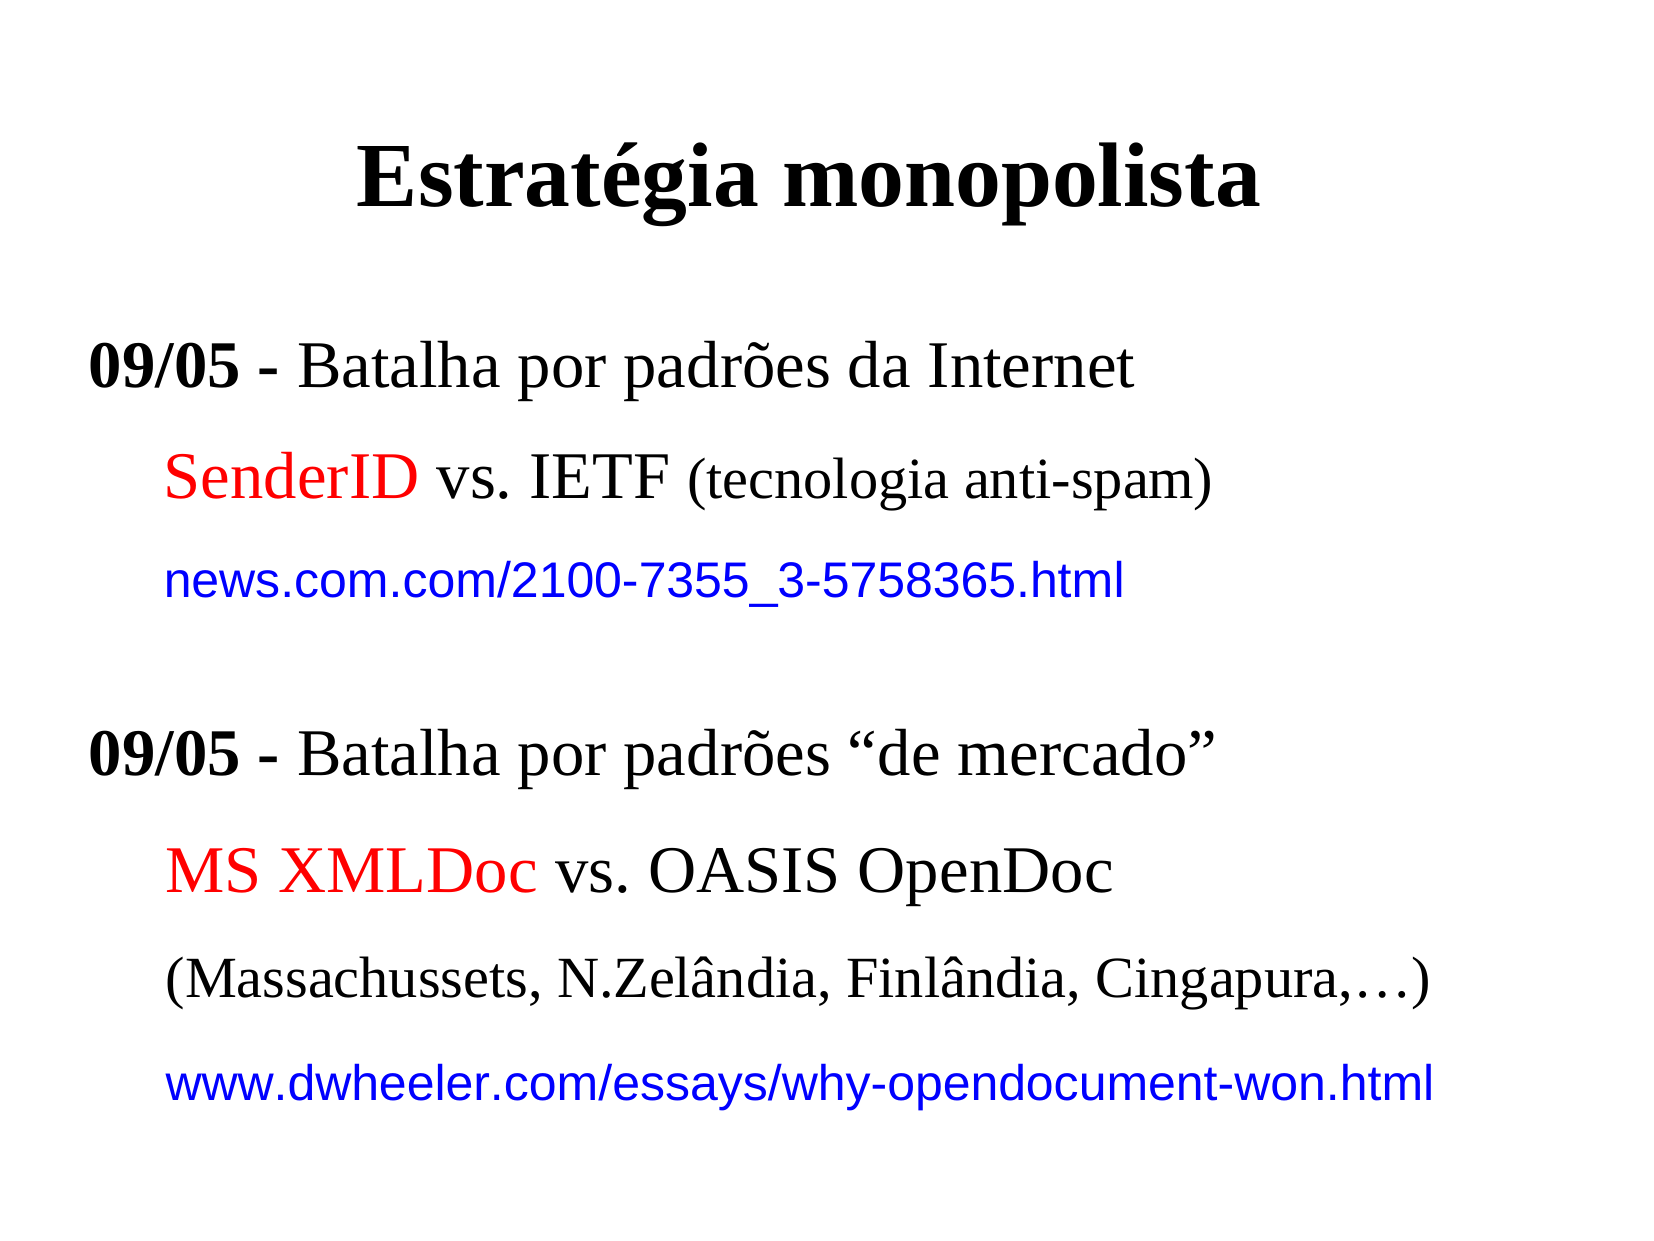

# Estratégia monopolista
09/05 - Batalha por padrões da Internet
	SenderID vs. IETF (tecnologia anti-spam)
	news.com.com/2100-7355_3-5758365.html
09/05 - Batalha por padrões “de mercado”
MS XMLDoc vs. OASIS OpenDoc
(Massachussets, N.Zelândia, Finlândia, Cingapura,…)
www.dwheeler.com/essays/why-opendocument-won.html